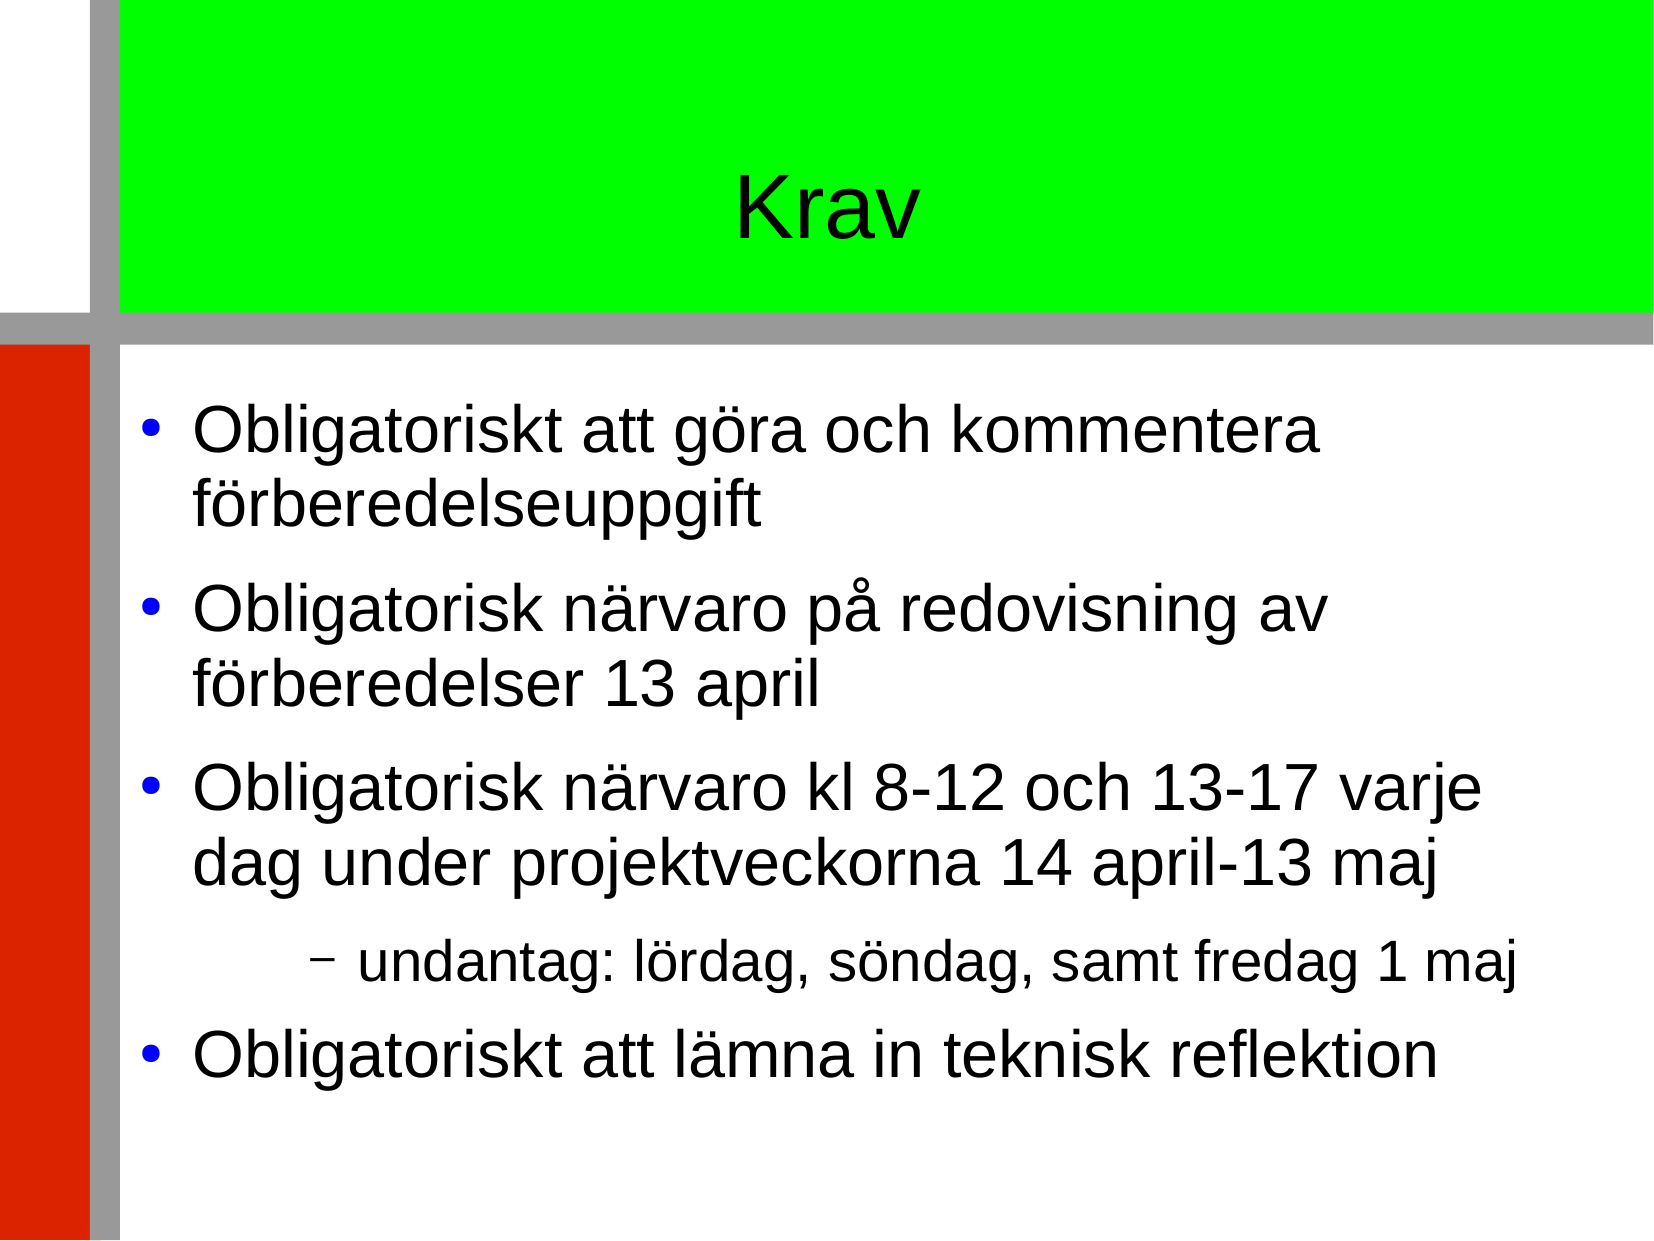

# Krav
Obligatoriskt att göra och kommentera förberedelseuppgift
Obligatorisk närvaro på redovisning av förberedelser 13 april
Obligatorisk närvaro kl 8-12 och 13-17 varje dag under projektveckorna 14 april-13 maj
undantag: lördag, söndag, samt fredag 1 maj
Obligatoriskt att lämna in teknisk reflektion